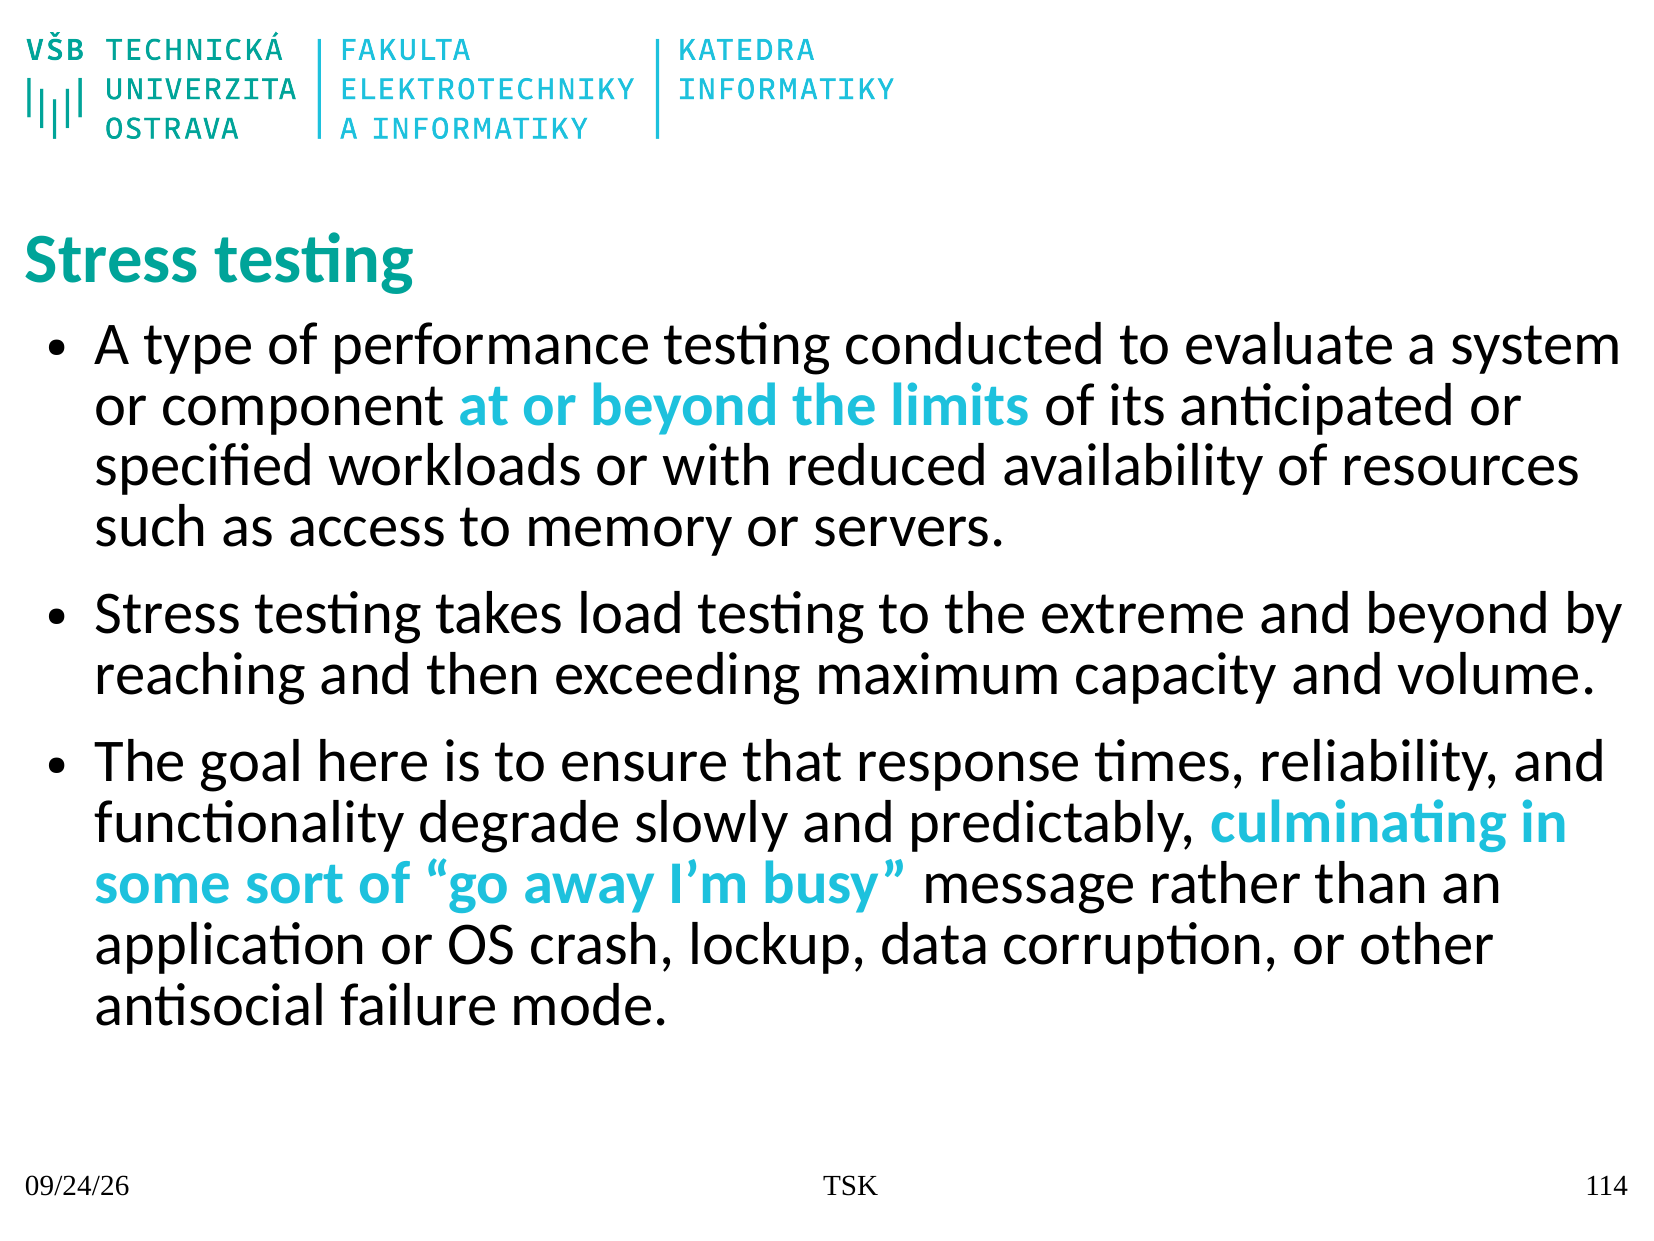

# Stress testing
A type of performance testing conducted to evaluate a system or component at or beyond the limits of its anticipated or specified workloads or with reduced availability of resources such as access to memory or servers.
Stress testing takes load testing to the extreme and beyond by reaching and then exceeding maximum capacity and volume.
The goal here is to ensure that response times, reliability, and functionality degrade slowly and predictably, culminating in some sort of “go away I’m busy” message rather than an application or OS crash, lockup, data corruption, or other antisocial failure mode.
TSK
114